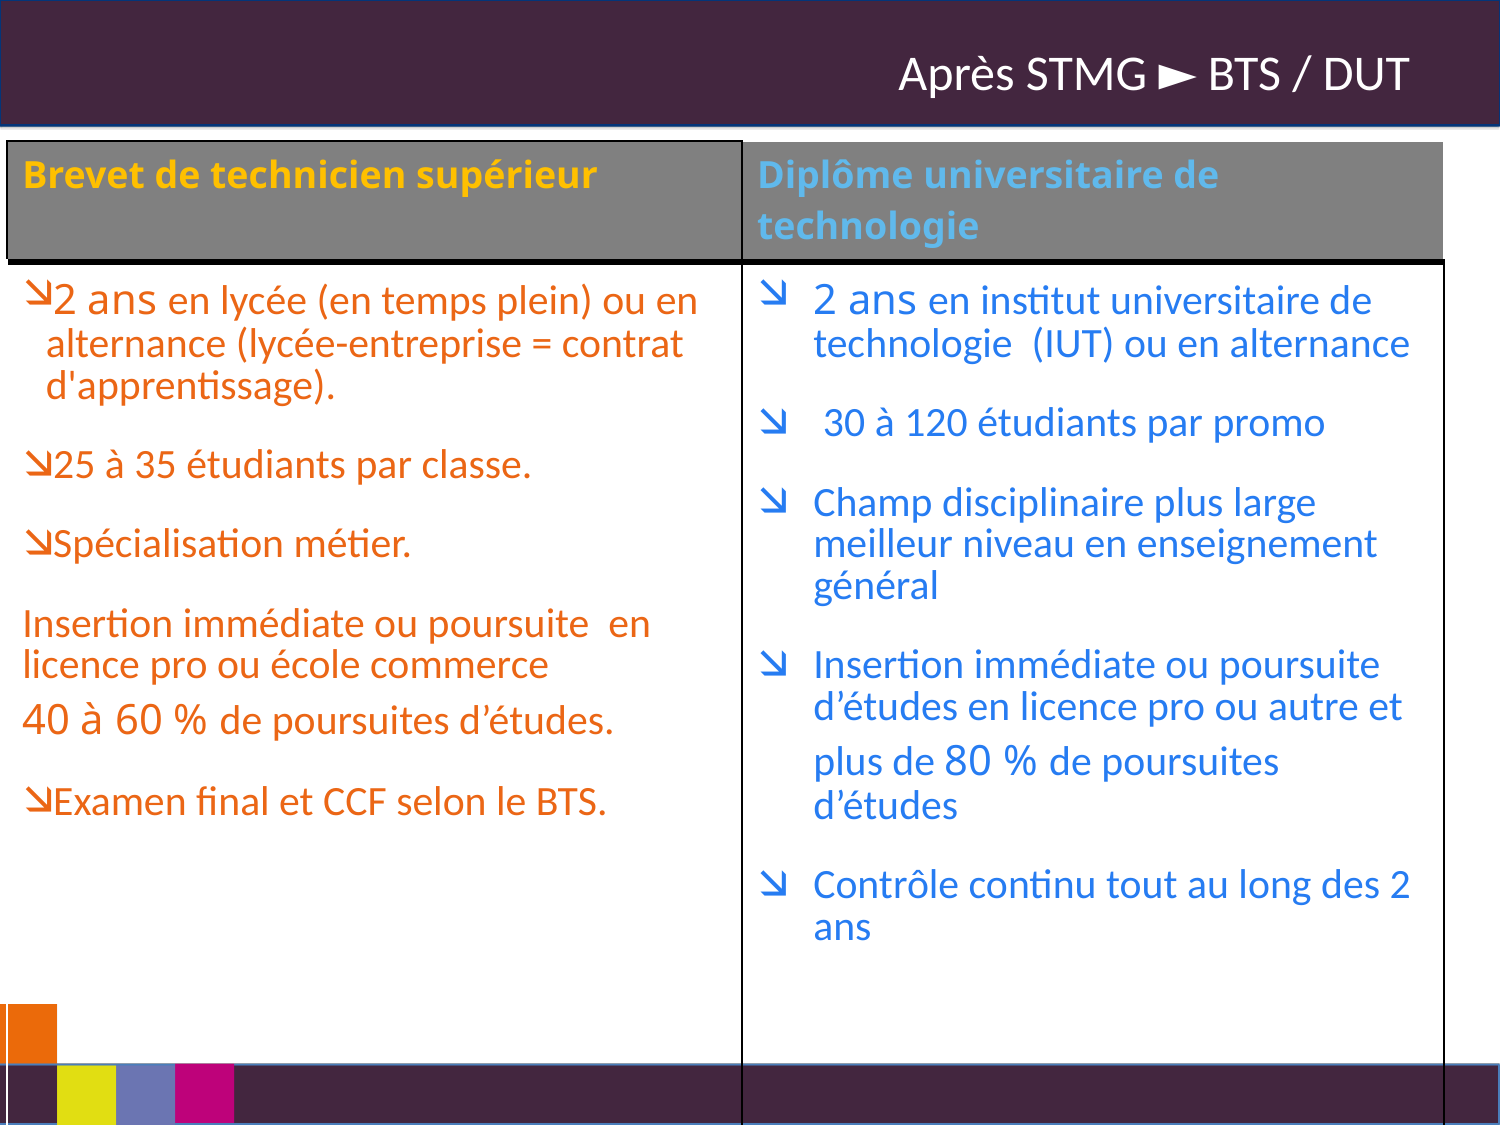

Après STMG ► BTS / DUT
| Brevet de technicien supérieur | Diplôme universitaire de technologie |
| --- | --- |
| 2 ans en lycée (en temps plein) ou en alternance (lycée-entreprise = contrat d'apprentissage). 25 à 35 étudiants par classe. Spécialisation métier. Insertion immédiate ou poursuite en licence pro ou école commerce 40 à 60 % de poursuites d’études. Examen final et CCF selon le BTS. | 2 ans en institut universitaire de technologie (IUT) ou en alternance 30 à 120 étudiants par promo Champ disciplinaire plus large meilleur niveau en enseignement général Insertion immédiate ou poursuite d’études en licence pro ou autre et plus de 80 % de poursuites d’études Contrôle continu tout au long des 2 ans |
| | |